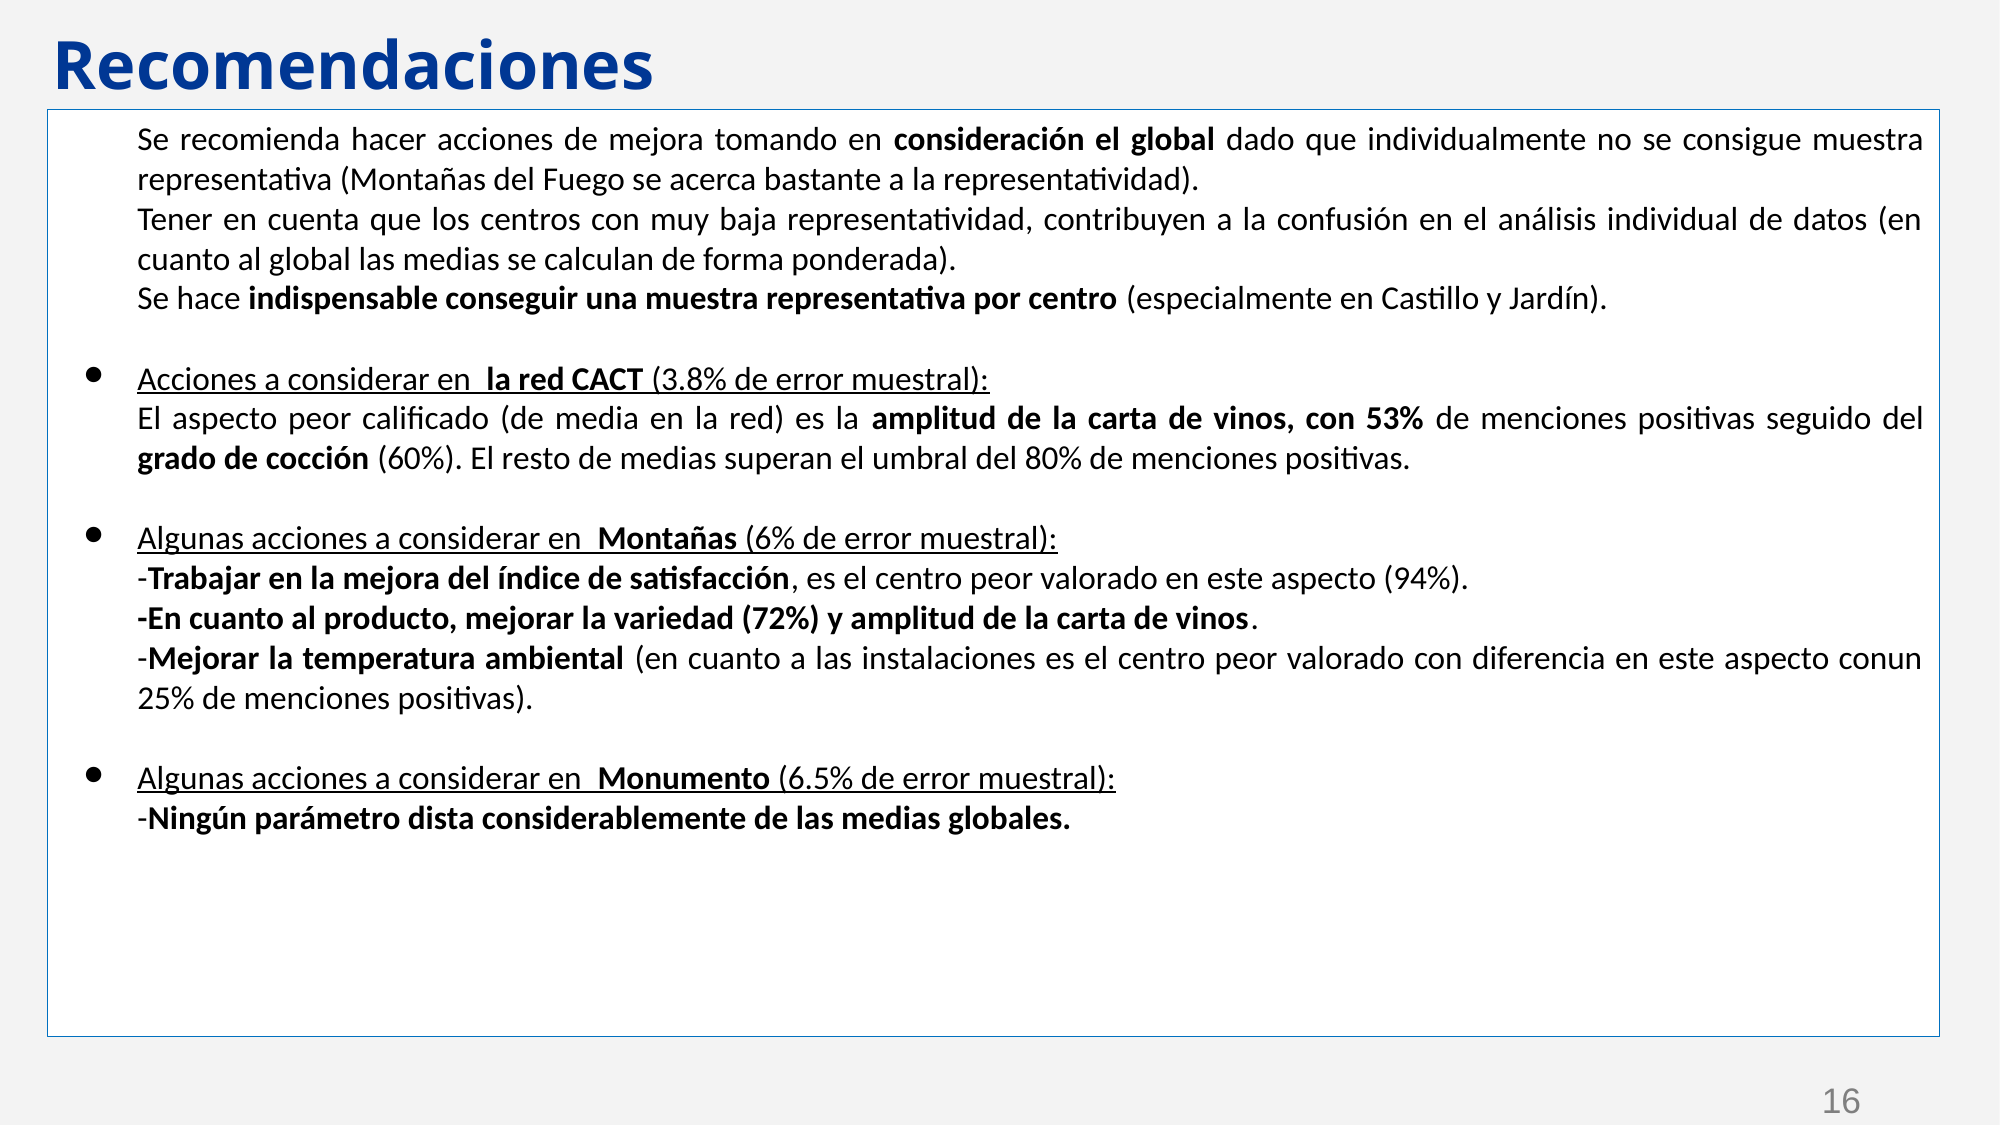

Recomendaciones
Se recomienda hacer acciones de mejora tomando en consideración el global dado que individualmente no se consigue muestra representativa (Montañas del Fuego se acerca bastante a la representatividad).
Tener en cuenta que los centros con muy baja representatividad, contribuyen a la confusión en el análisis individual de datos (en cuanto al global las medias se calculan de forma ponderada).
Se hace indispensable conseguir una muestra representativa por centro (especialmente en Castillo y Jardín).
Acciones a considerar en la red CACT (3.8% de error muestral):
El aspecto peor calificado (de media en la red) es la amplitud de la carta de vinos, con 53% de menciones positivas seguido del grado de cocción (60%). El resto de medias superan el umbral del 80% de menciones positivas.
Algunas acciones a considerar en Montañas (6% de error muestral):
-Trabajar en la mejora del índice de satisfacción, es el centro peor valorado en este aspecto (94%).
-En cuanto al producto, mejorar la variedad (72%) y amplitud de la carta de vinos.
-Mejorar la temperatura ambiental (en cuanto a las instalaciones es el centro peor valorado con diferencia en este aspecto conun 25% de menciones positivas).
Algunas acciones a considerar en Monumento (6.5% de error muestral):
-Ningún parámetro dista considerablemente de las medias globales.